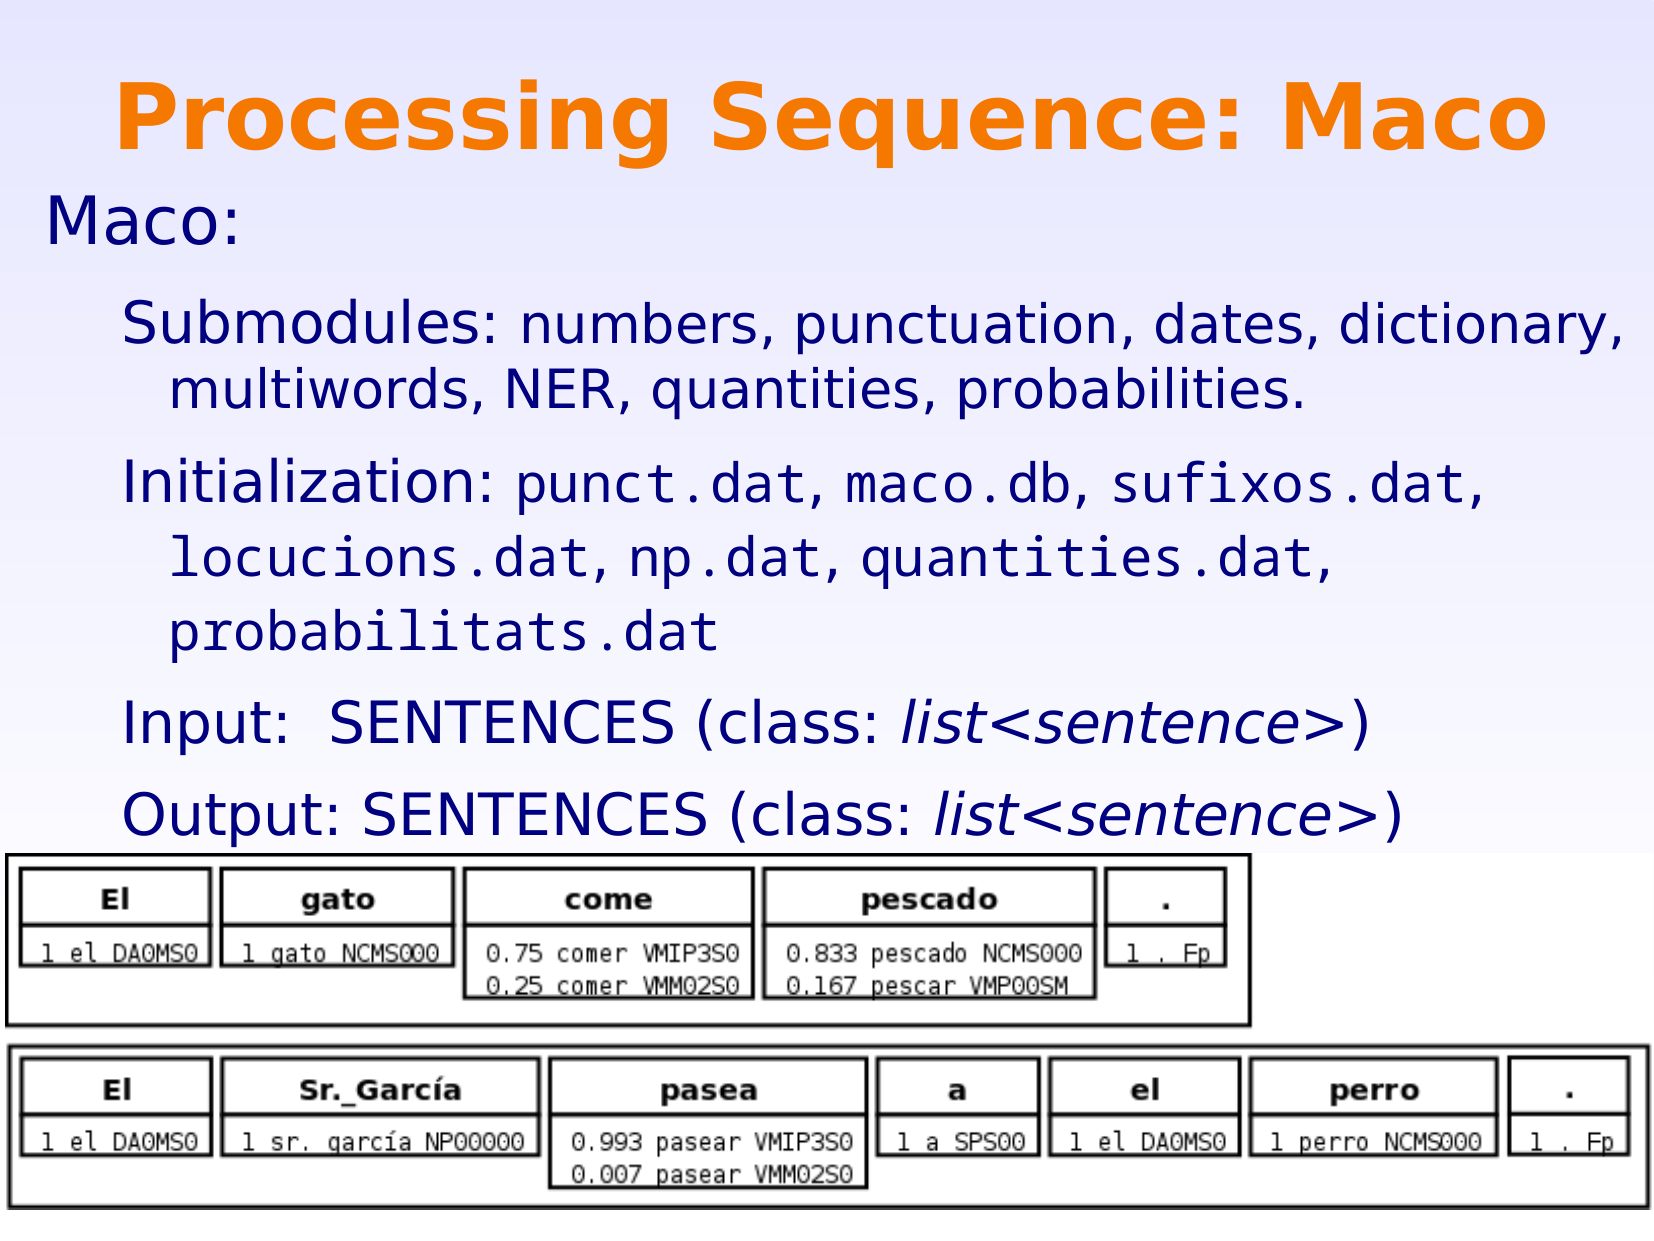

# Processing Sequence: Maco
Maco:
Submodules: numbers, punctuation, dates, dictionary, multiwords, NER, quantities, probabilities.
Initialization: punct.dat, maco.db, sufixos.dat, locucions.dat, np.dat, quantities.dat, probabilitats.dat
Input: SENTENCES (class: list<sentence>)
Output: SENTENCES (class: list<sentence>)
8